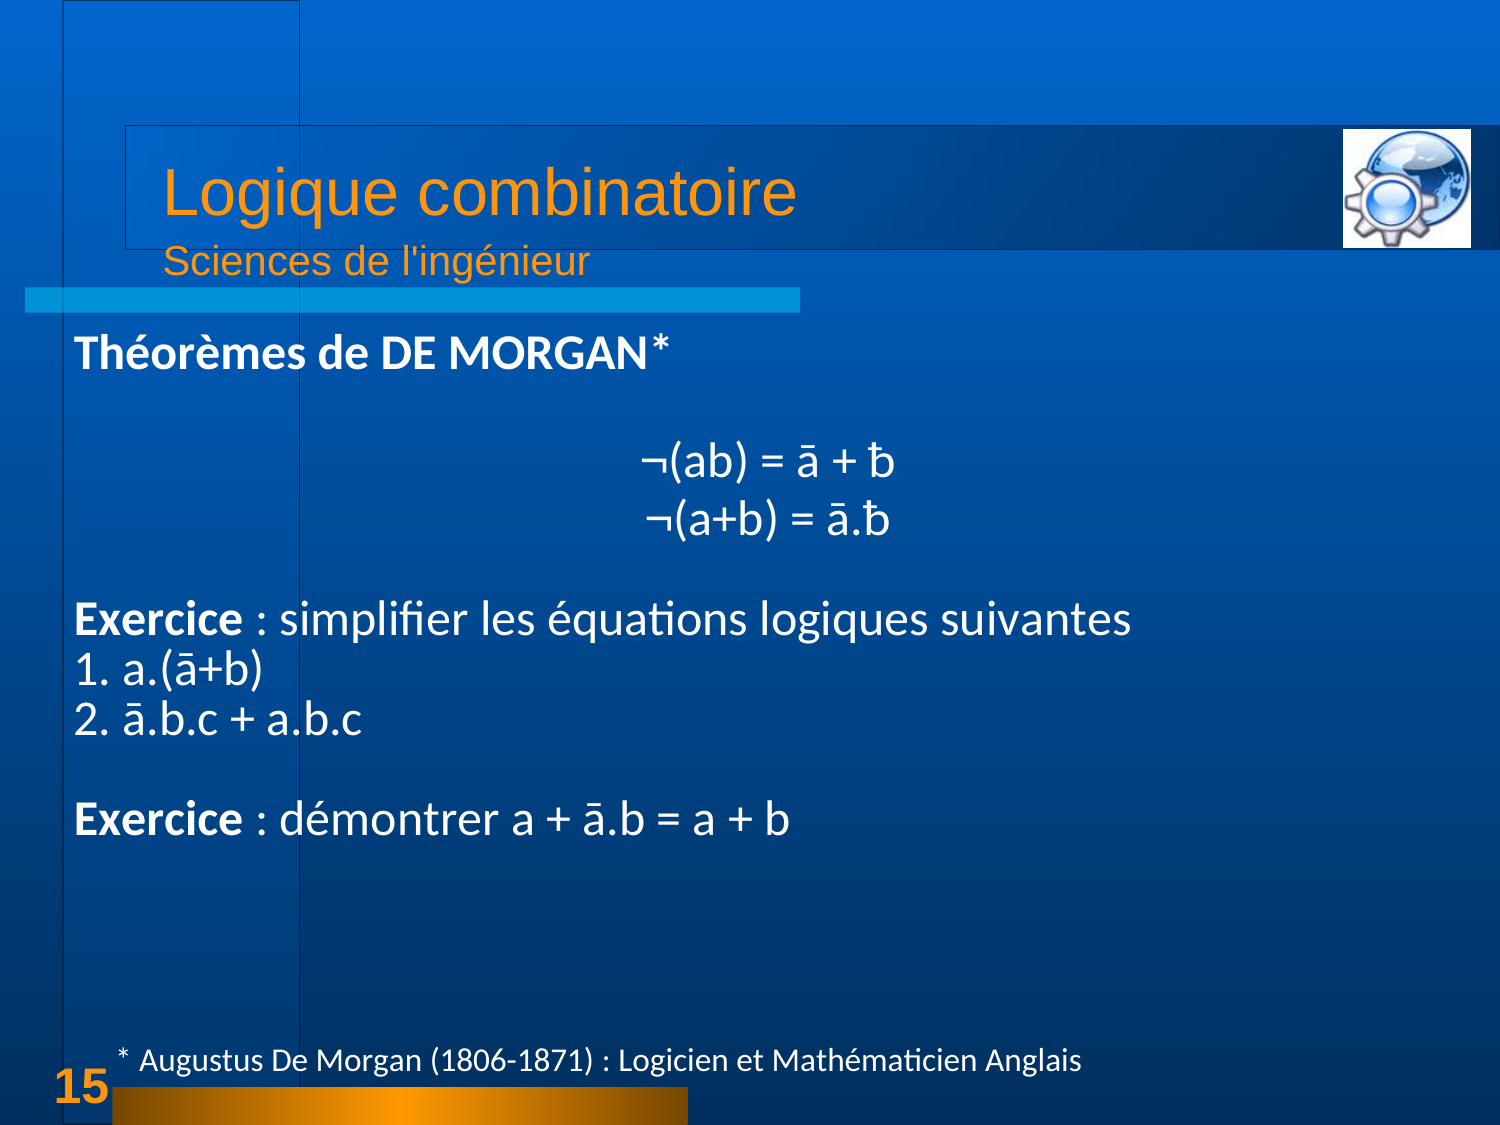

Théorèmes de DE MORGAN*
¬(ab) = ā + ƀ
¬(a+b) = ā.ƀ
Exercice : simplifier les équations logiques suivantes
1. a.(ā+b)
2. ā.b.c + a.b.c
Exercice : démontrer a + ā.b = a + b
* Augustus De Morgan (1806-1871) : Logicien et Mathématicien Anglais